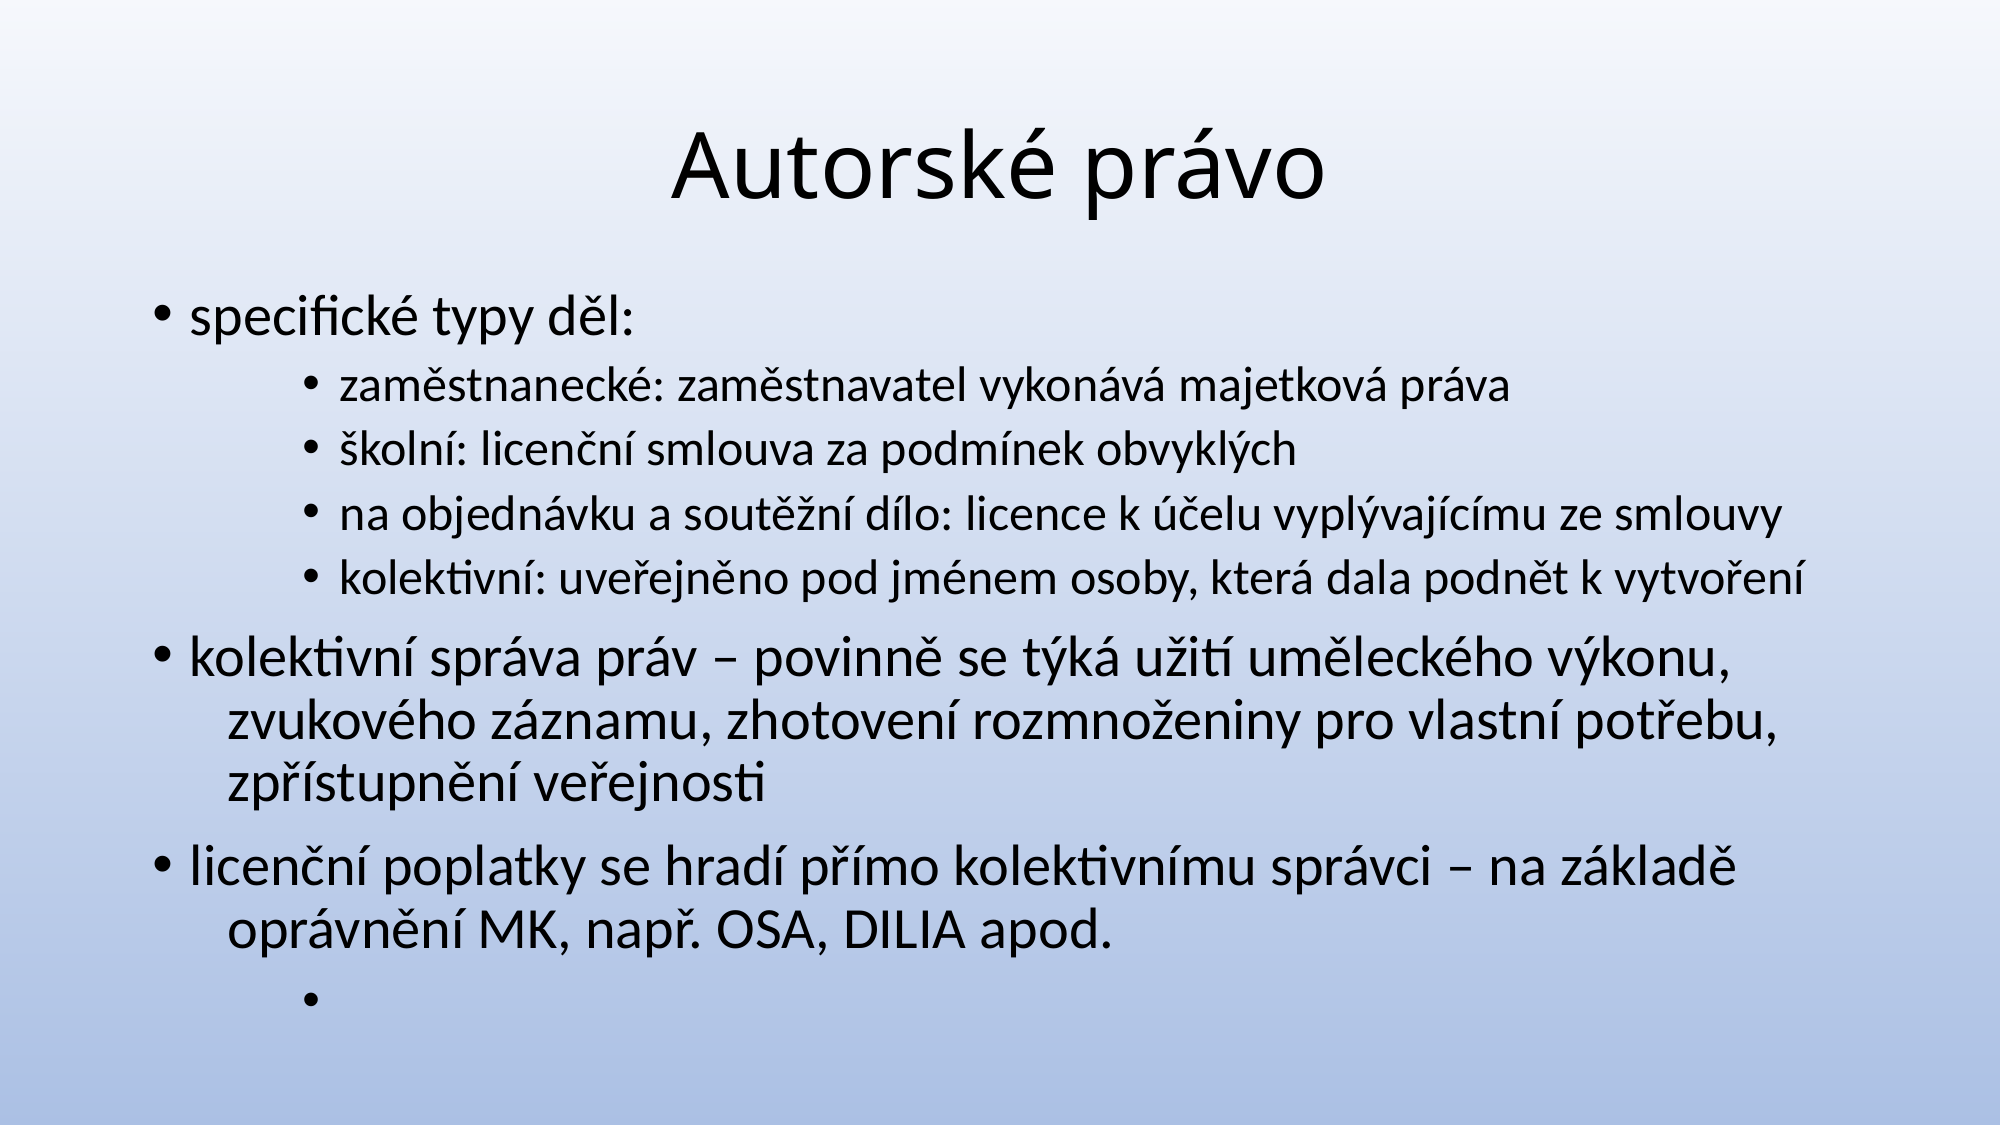

# Autorské právo
specifické typy děl:
zaměstnanecké: zaměstnavatel vykonává majetková práva
školní: licenční smlouva za podmínek obvyklých
na objednávku a soutěžní dílo: licence k účelu vyplývajícímu ze smlouvy
kolektivní: uveřejněno pod jménem osoby, která dala podnět k vytvoření
kolektivní správa práv – povinně se týká užití uměleckého výkonu, zvukového záznamu, zhotovení rozmnoženiny pro vlastní potřebu, zpřístupnění veřejnosti
licenční poplatky se hradí přímo kolektivnímu správci – na základě oprávnění MK, např. OSA, DILIA apod.